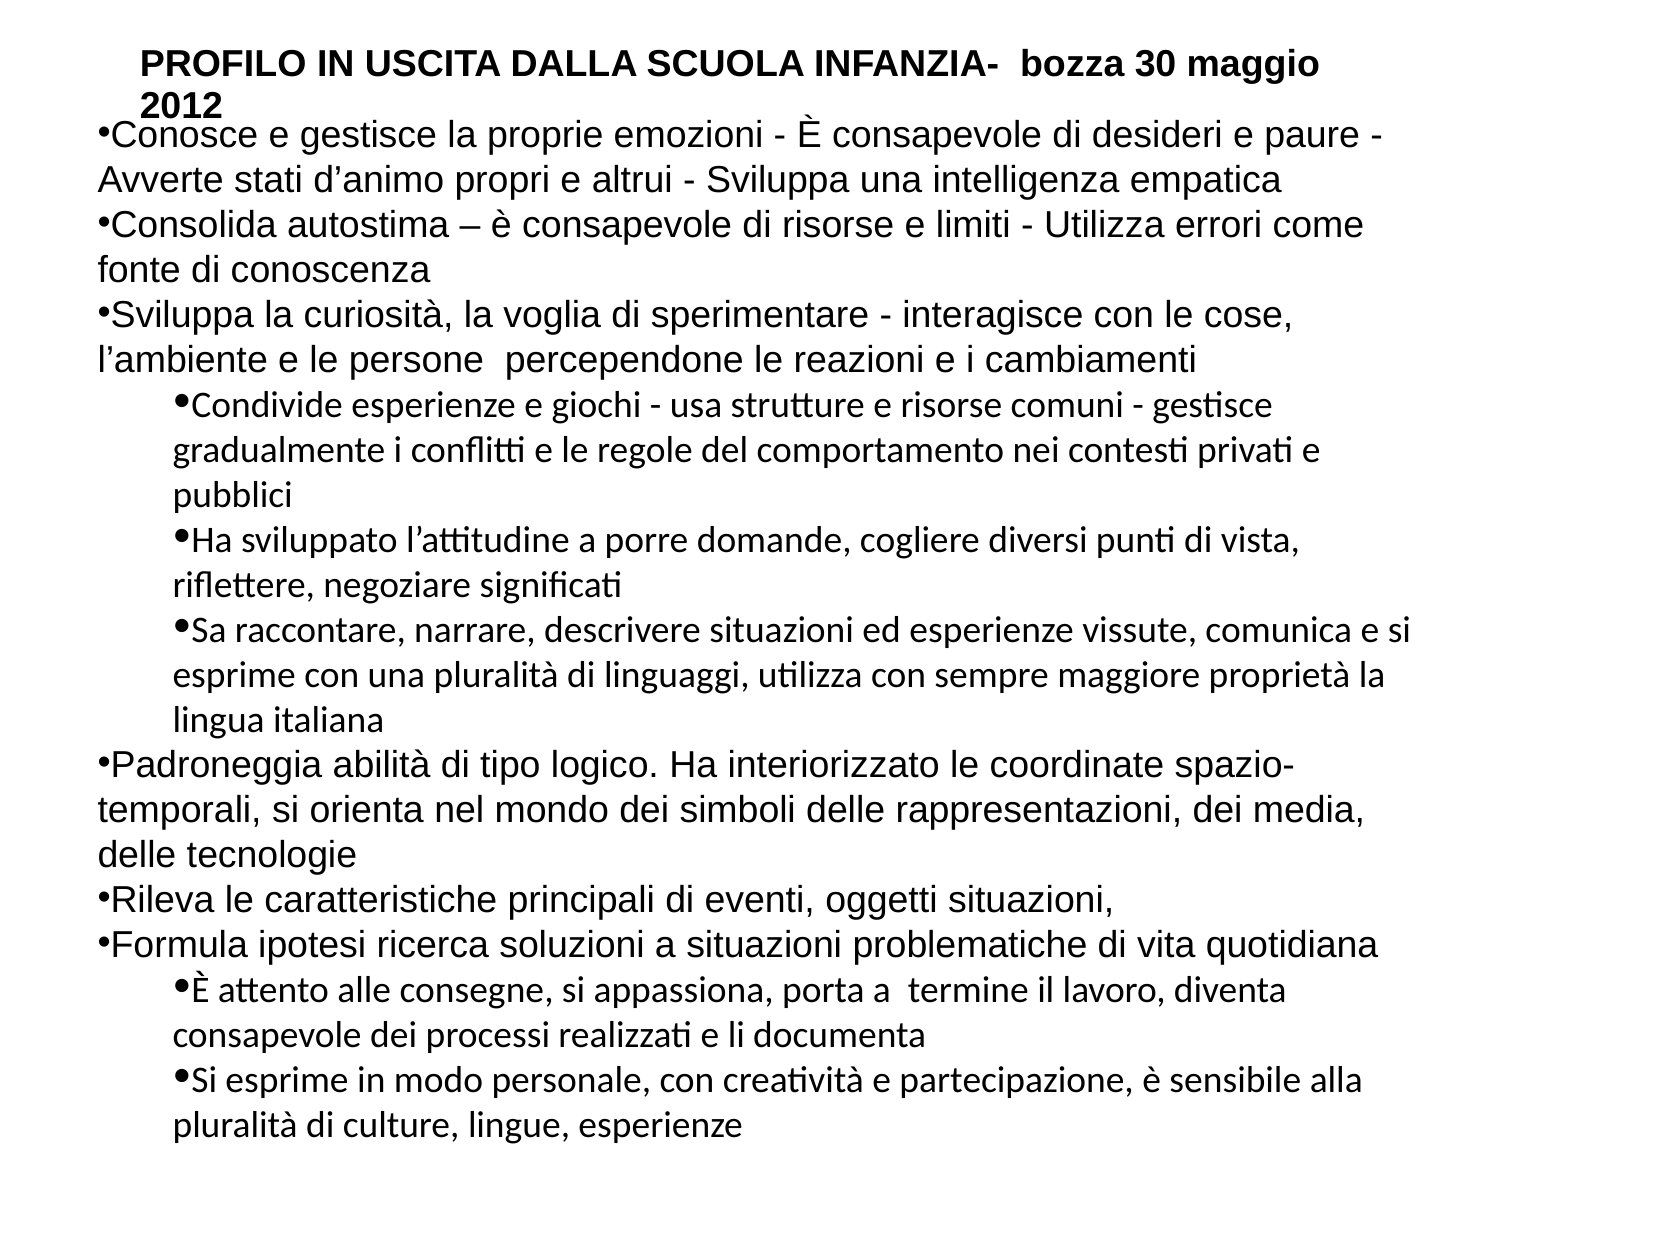

PROFILO IN USCITA DALLA SCUOLA INFANZIA- bozza 30 maggio 2012
Conosce e gestisce la proprie emozioni - È consapevole di desideri e paure - Avverte stati d’animo propri e altrui - Sviluppa una intelligenza empatica
Consolida autostima – è consapevole di risorse e limiti - Utilizza errori come fonte di conoscenza
Sviluppa la curiosità, la voglia di sperimentare - interagisce con le cose, l’ambiente e le persone percependone le reazioni e i cambiamenti
Condivide esperienze e giochi - usa strutture e risorse comuni - gestisce gradualmente i conflitti e le regole del comportamento nei contesti privati e pubblici
Ha sviluppato l’attitudine a porre domande, cogliere diversi punti di vista, riflettere, negoziare significati
Sa raccontare, narrare, descrivere situazioni ed esperienze vissute, comunica e si esprime con una pluralità di linguaggi, utilizza con sempre maggiore proprietà la lingua italiana
Padroneggia abilità di tipo logico. Ha interiorizzato le coordinate spazio-temporali, si orienta nel mondo dei simboli delle rappresentazioni, dei media, delle tecnologie
Rileva le caratteristiche principali di eventi, oggetti situazioni,
Formula ipotesi ricerca soluzioni a situazioni problematiche di vita quotidiana
È attento alle consegne, si appassiona, porta a termine il lavoro, diventa consapevole dei processi realizzati e li documenta
Si esprime in modo personale, con creatività e partecipazione, è sensibile alla pluralità di culture, lingue, esperienze